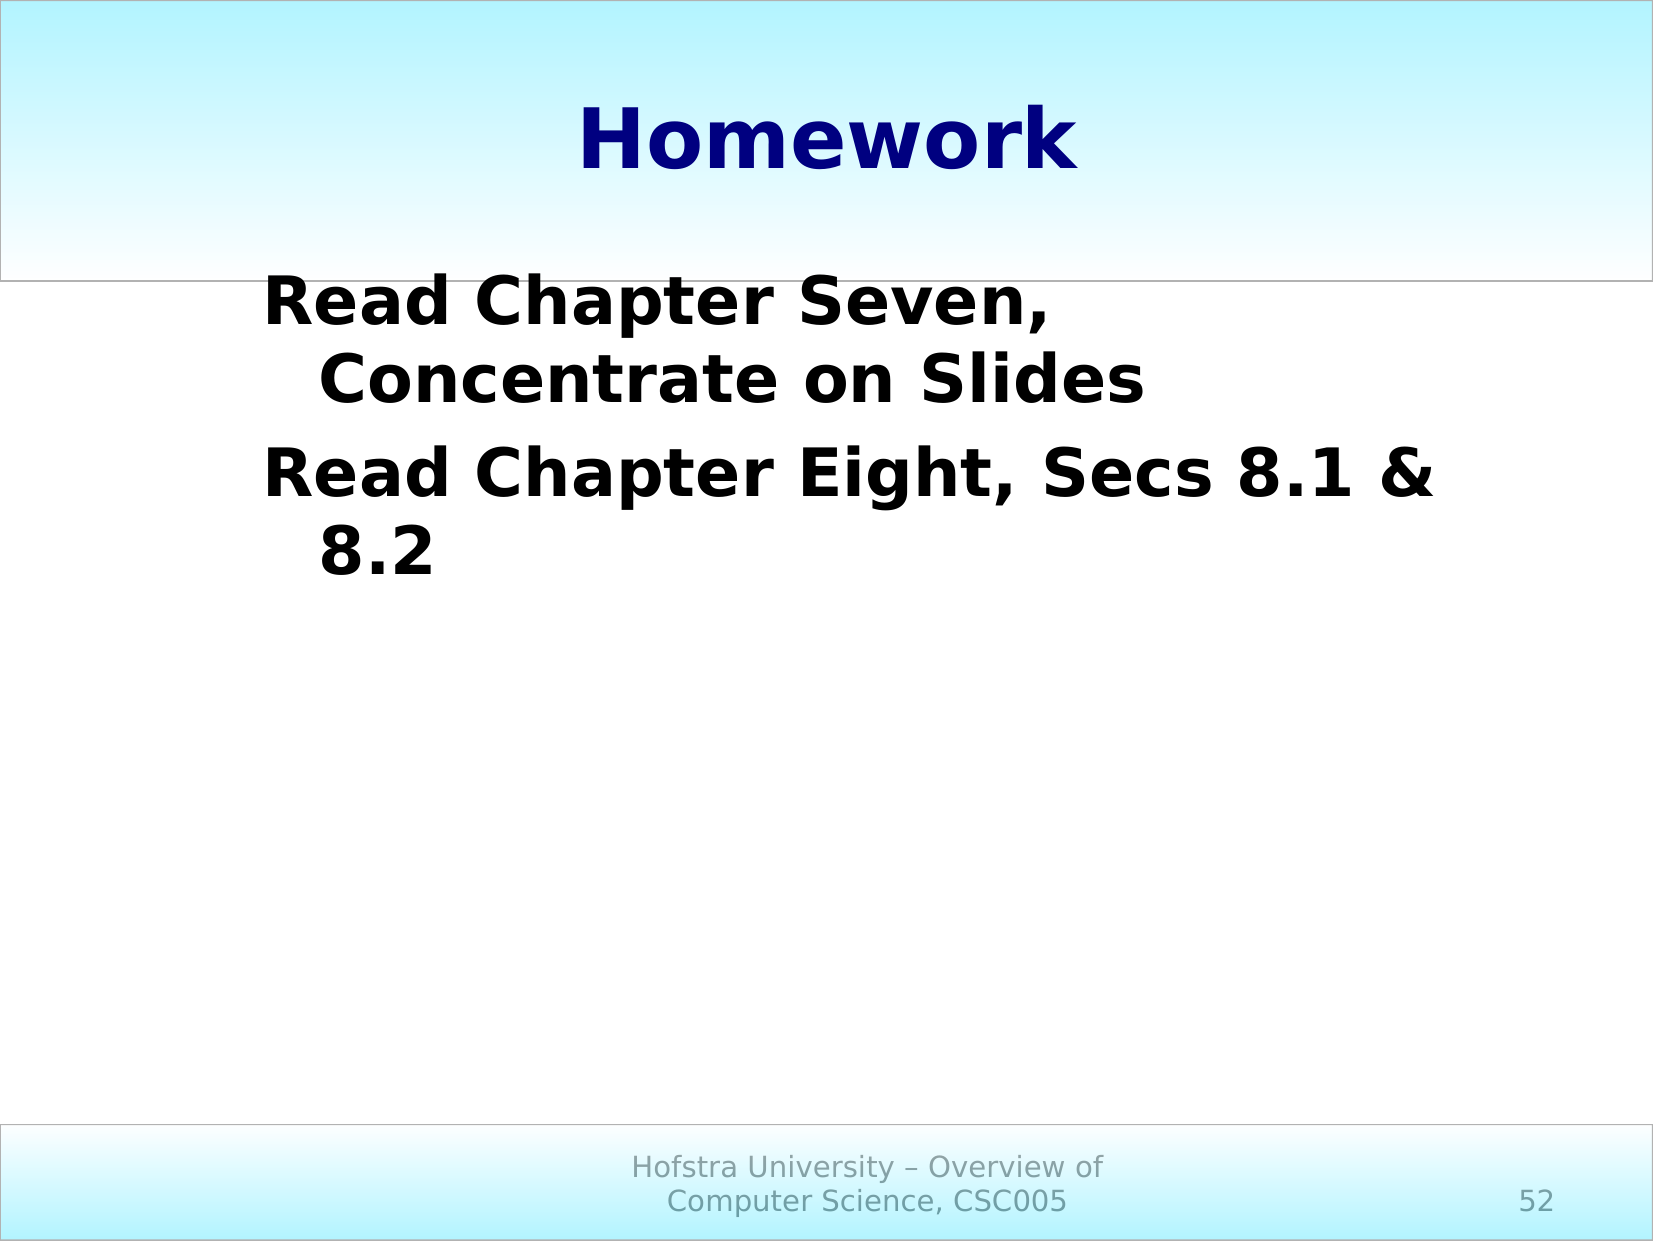

# Homework
Read Chapter Seven, Concentrate on Slides
Read Chapter Eight, Secs 8.1 & 8.2
52